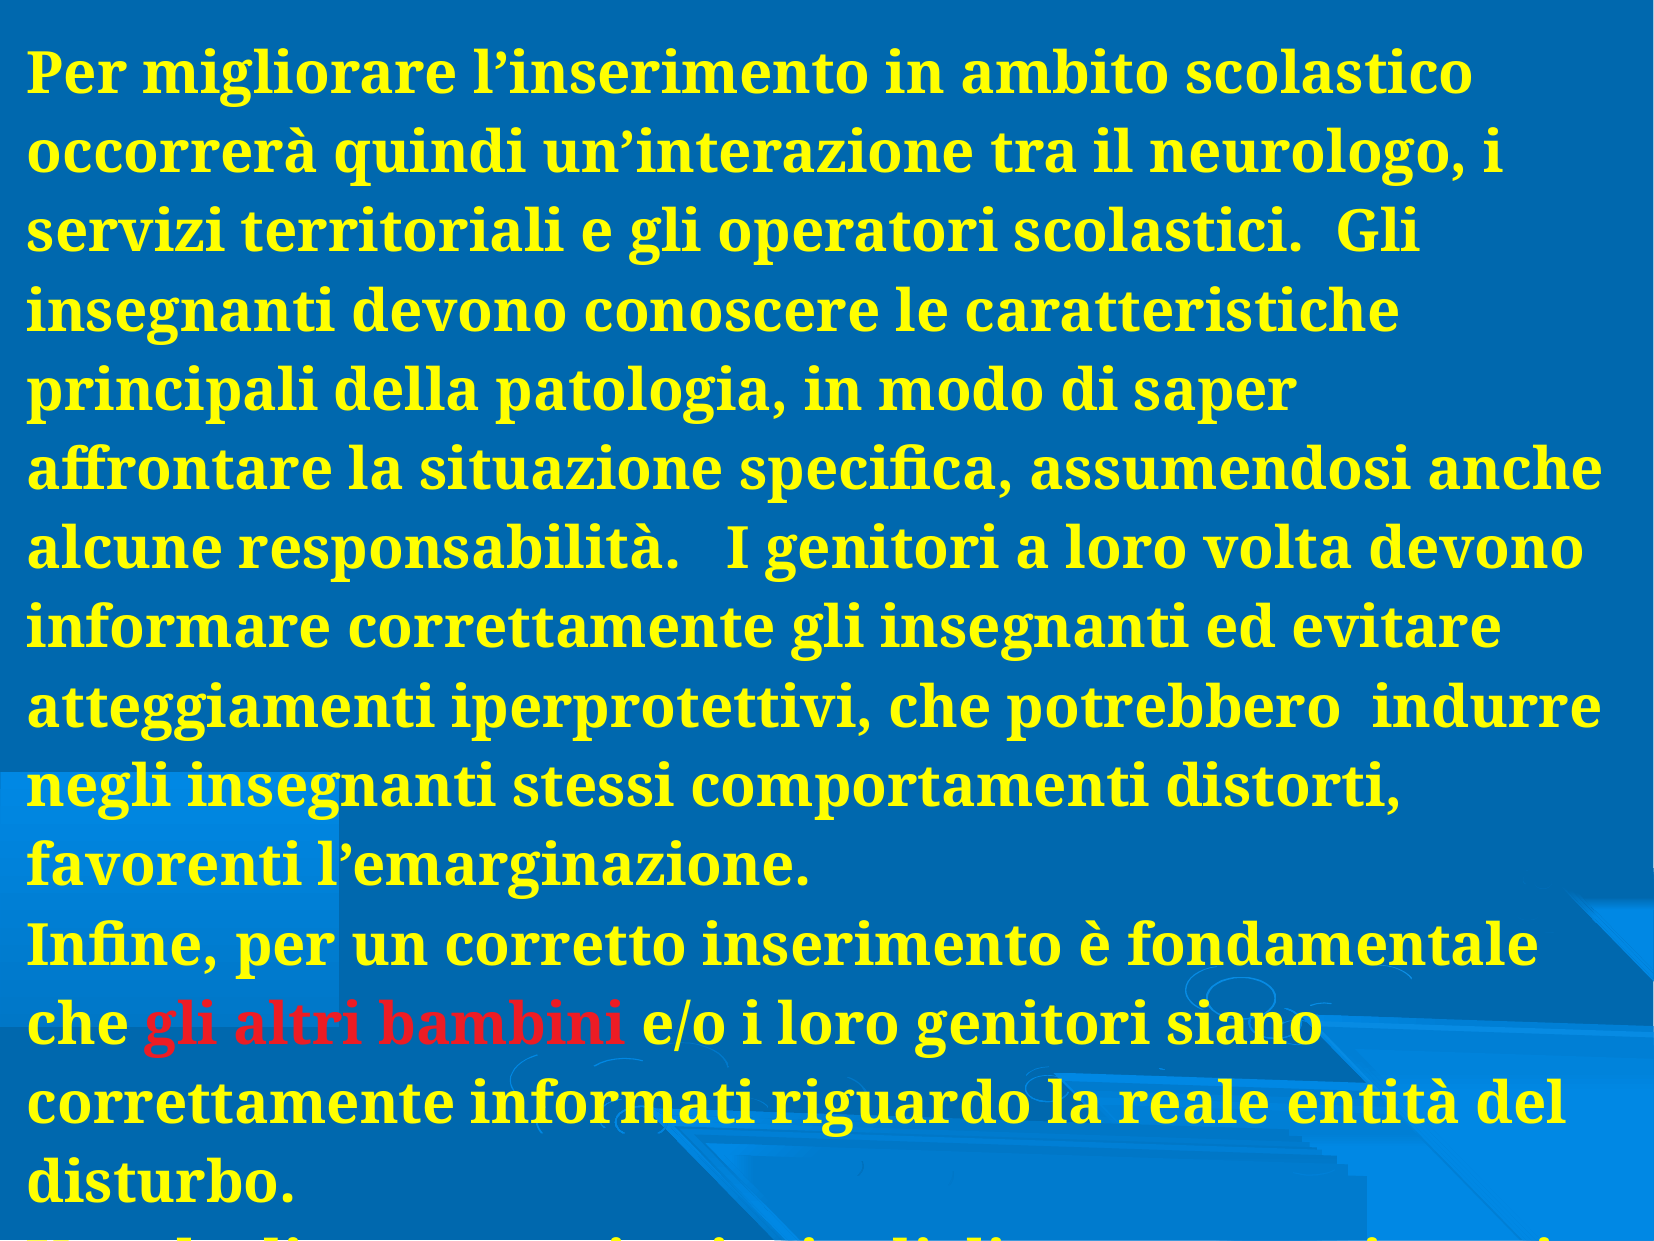

Per migliorare l’inserimento in ambito scolastico occorrerà quindi un’interazione tra il neurologo, i servizi territoriali e gli operatori scolastici. Gli insegnanti devono conoscere le caratteristiche principali della patologia, in modo di saper affrontare la situazione specifica, assumendosi anche alcune responsabilità. I genitori a loro volta devono informare correttamente gli insegnanti ed evitare atteggiamenti iperprotettivi, che potrebbero indurre negli insegnanti stessi comportamenti distorti, favorenti l’emarginazione.
Infine, per un corretto inserimento è fondamentale che gli altri bambini e/o i loro genitori siano correttamente informati riguardo la reale entità del disturbo.
Uno degli argomenti principali di preoccupazione sia per i genitori che per gli insegnanti è la somministrazione di farmaci in orario scolastico e il pronto intervento in caso che si verifichino crisi in classe.
 					 Lega Italiana contro l’Epilessia LICE
 Fondazione Epilessia Lice – Onlus